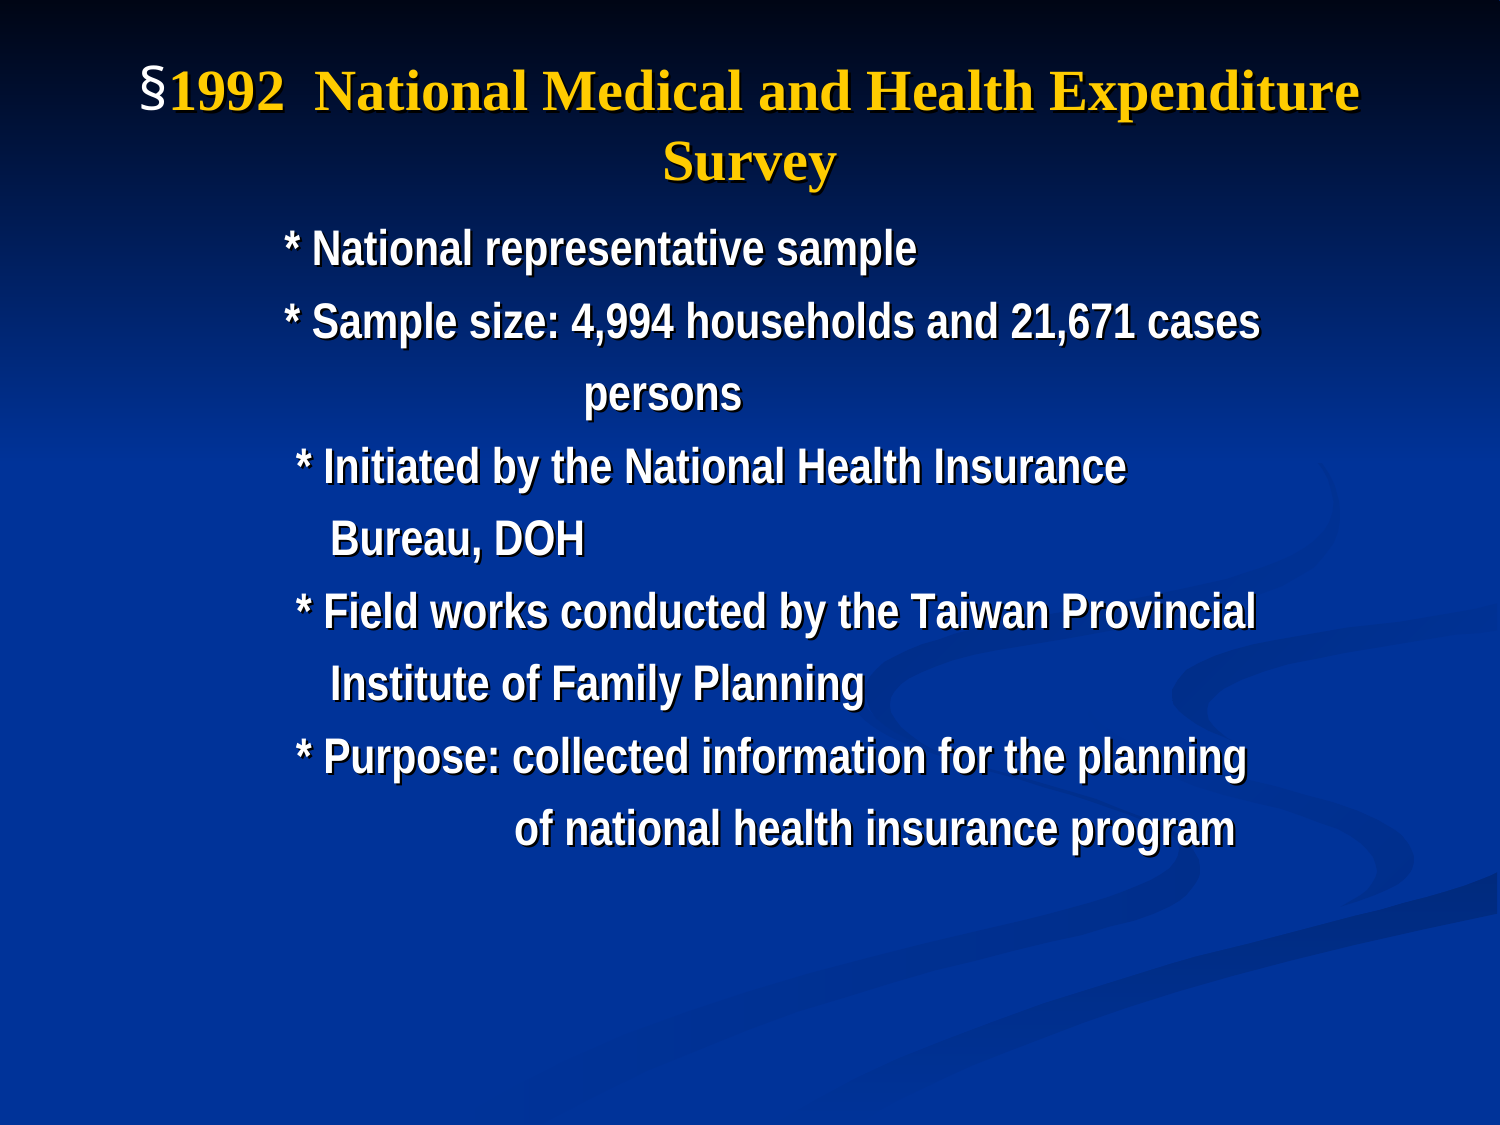

# 1992 National Medical and Health Expenditure Survey
 * National representative sample
 * Sample size: 4,994 households and 21,671 cases
 persons
 * Initiated by the National Health Insurance
 Bureau, DOH
 * Field works conducted by the Taiwan Provincial
 Institute of Family Planning
 * Purpose: collected information for the planning
 of national health insurance program